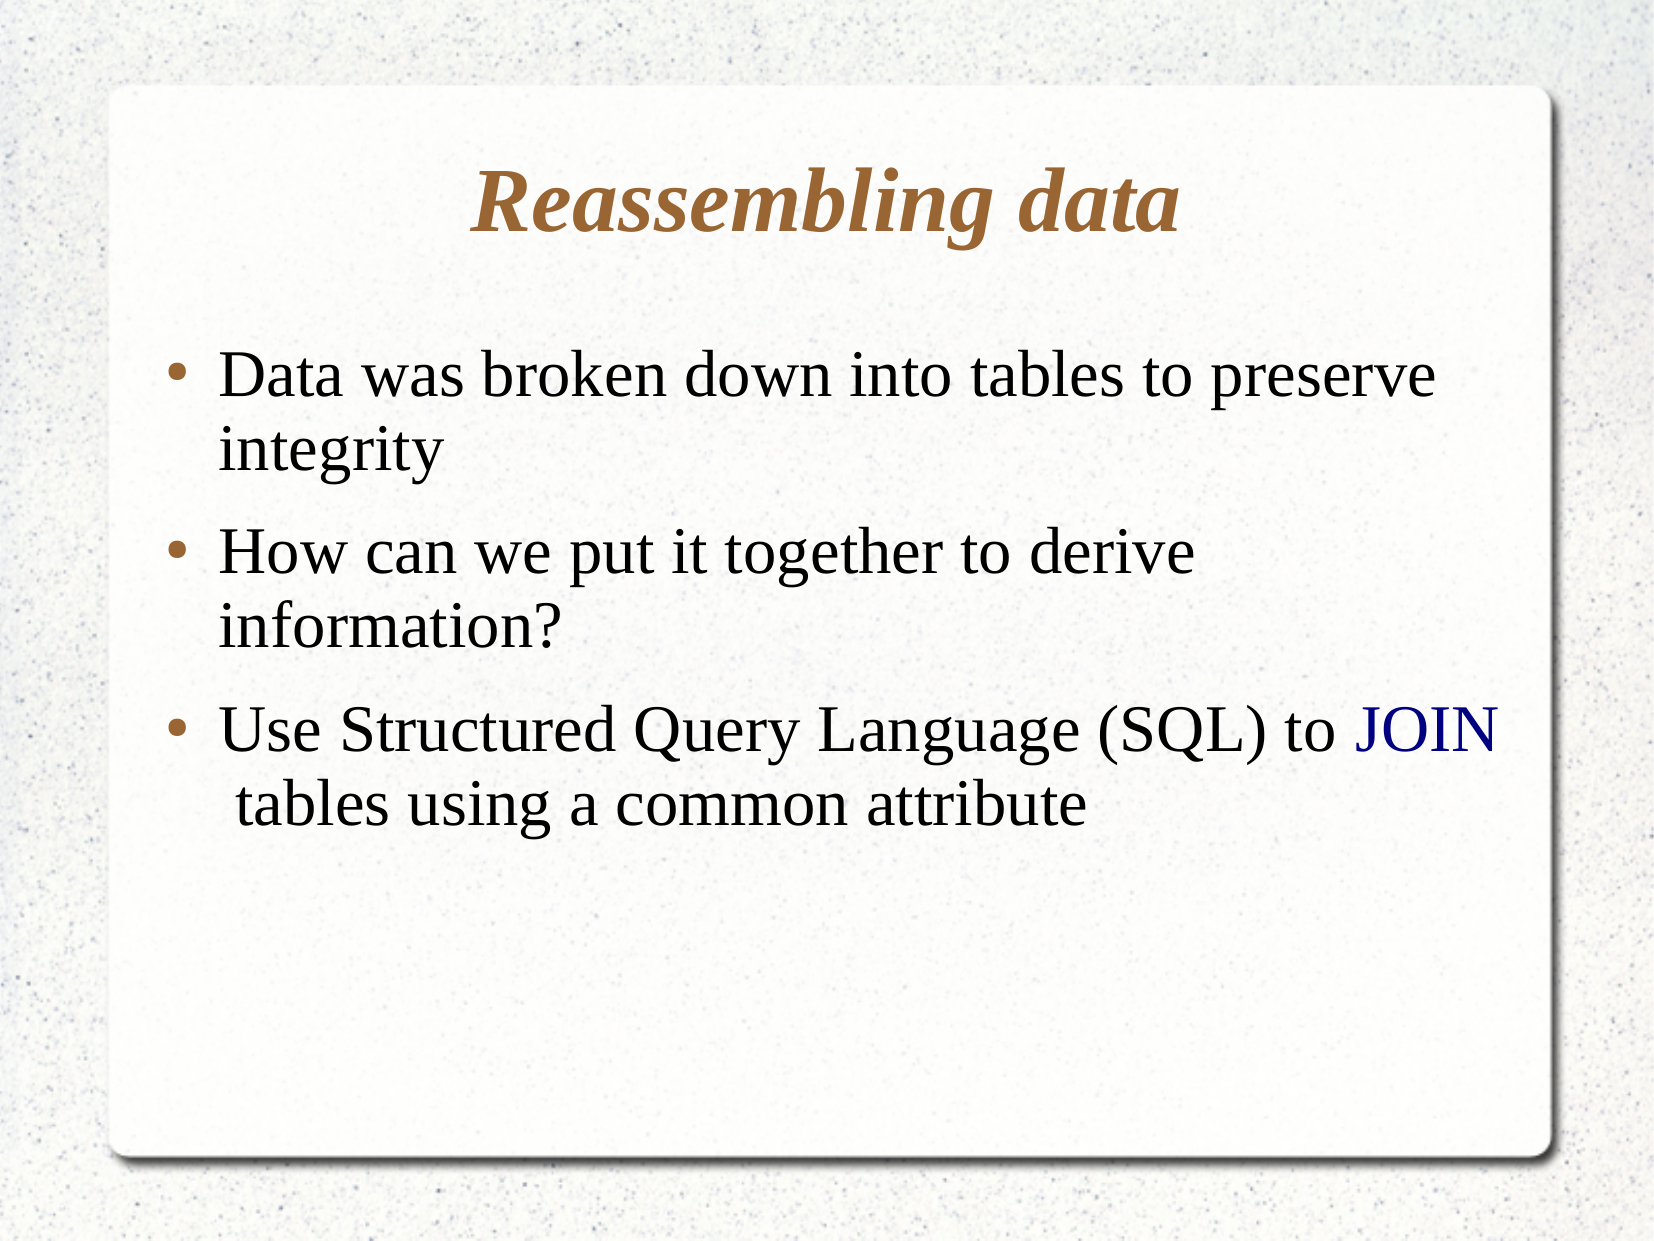

# Reassembling data
Data was broken down into tables to preserve integrity
How can we put it together to derive information?
Use Structured Query Language (SQL) to JOIN tables using a common attribute